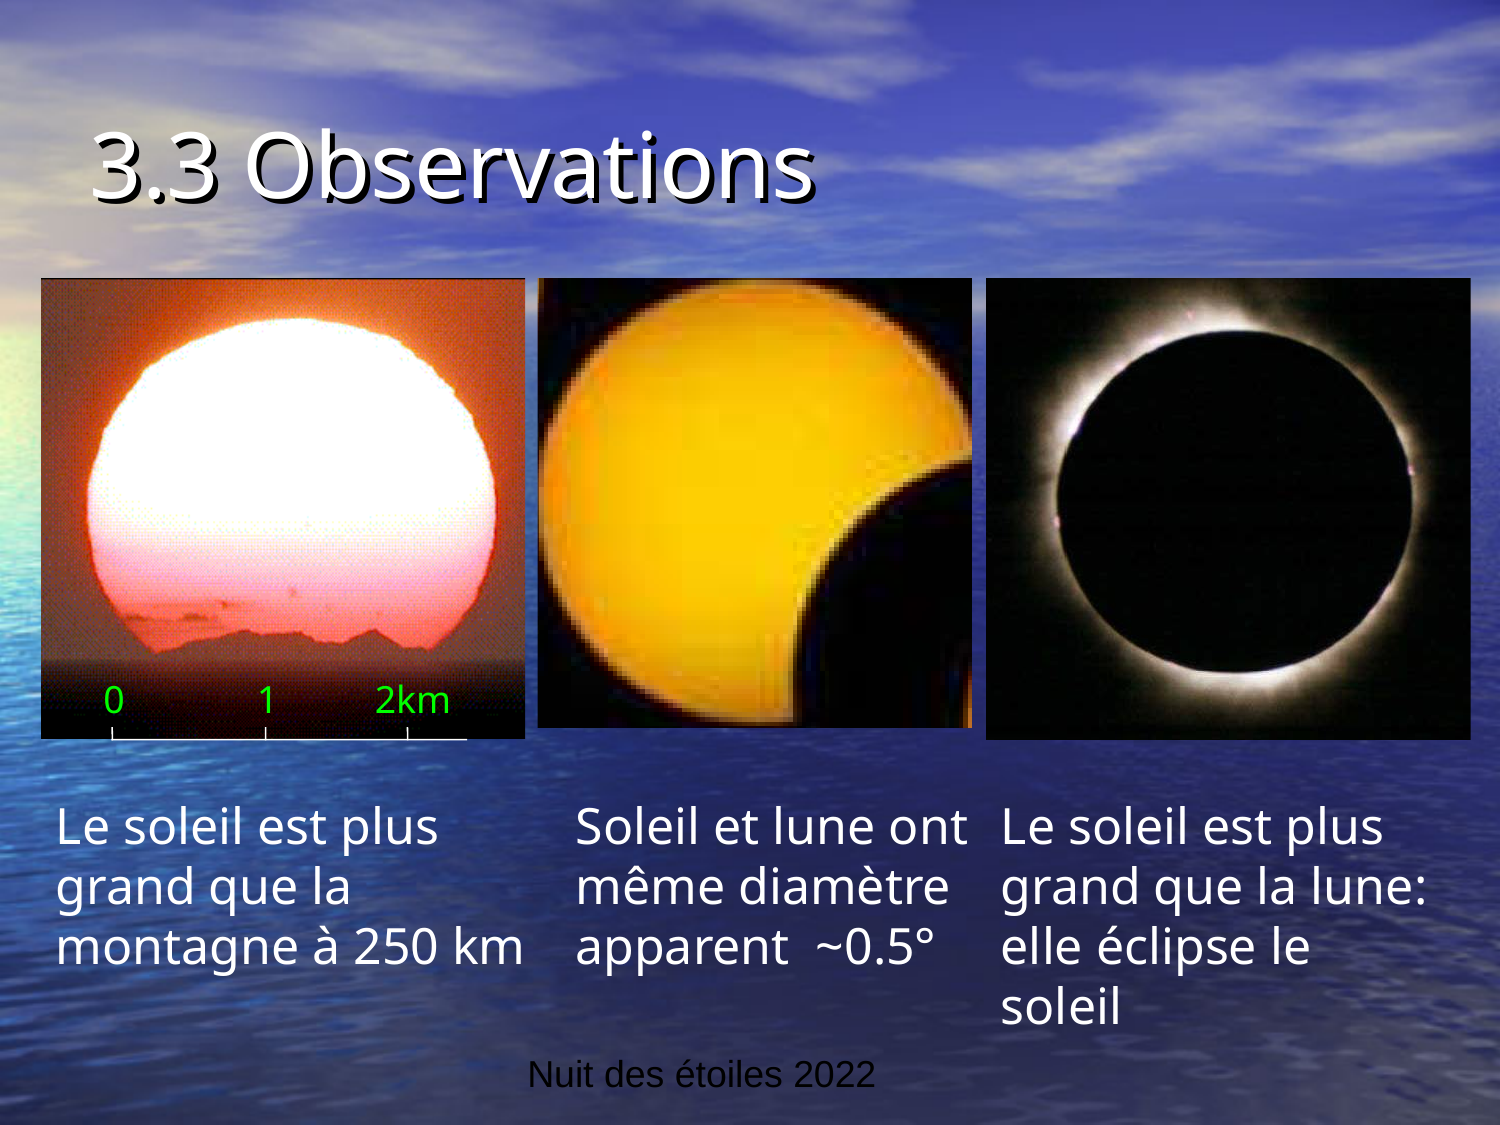

# 3.3 Observations
0
1
2km
Le soleil est plus grand que la montagne à 250 km
Soleil et lune ont même diamètre apparent ~0.5°
Le soleil est plus grand que la lune: elle éclipse le soleil
Nuit des étoiles 2022